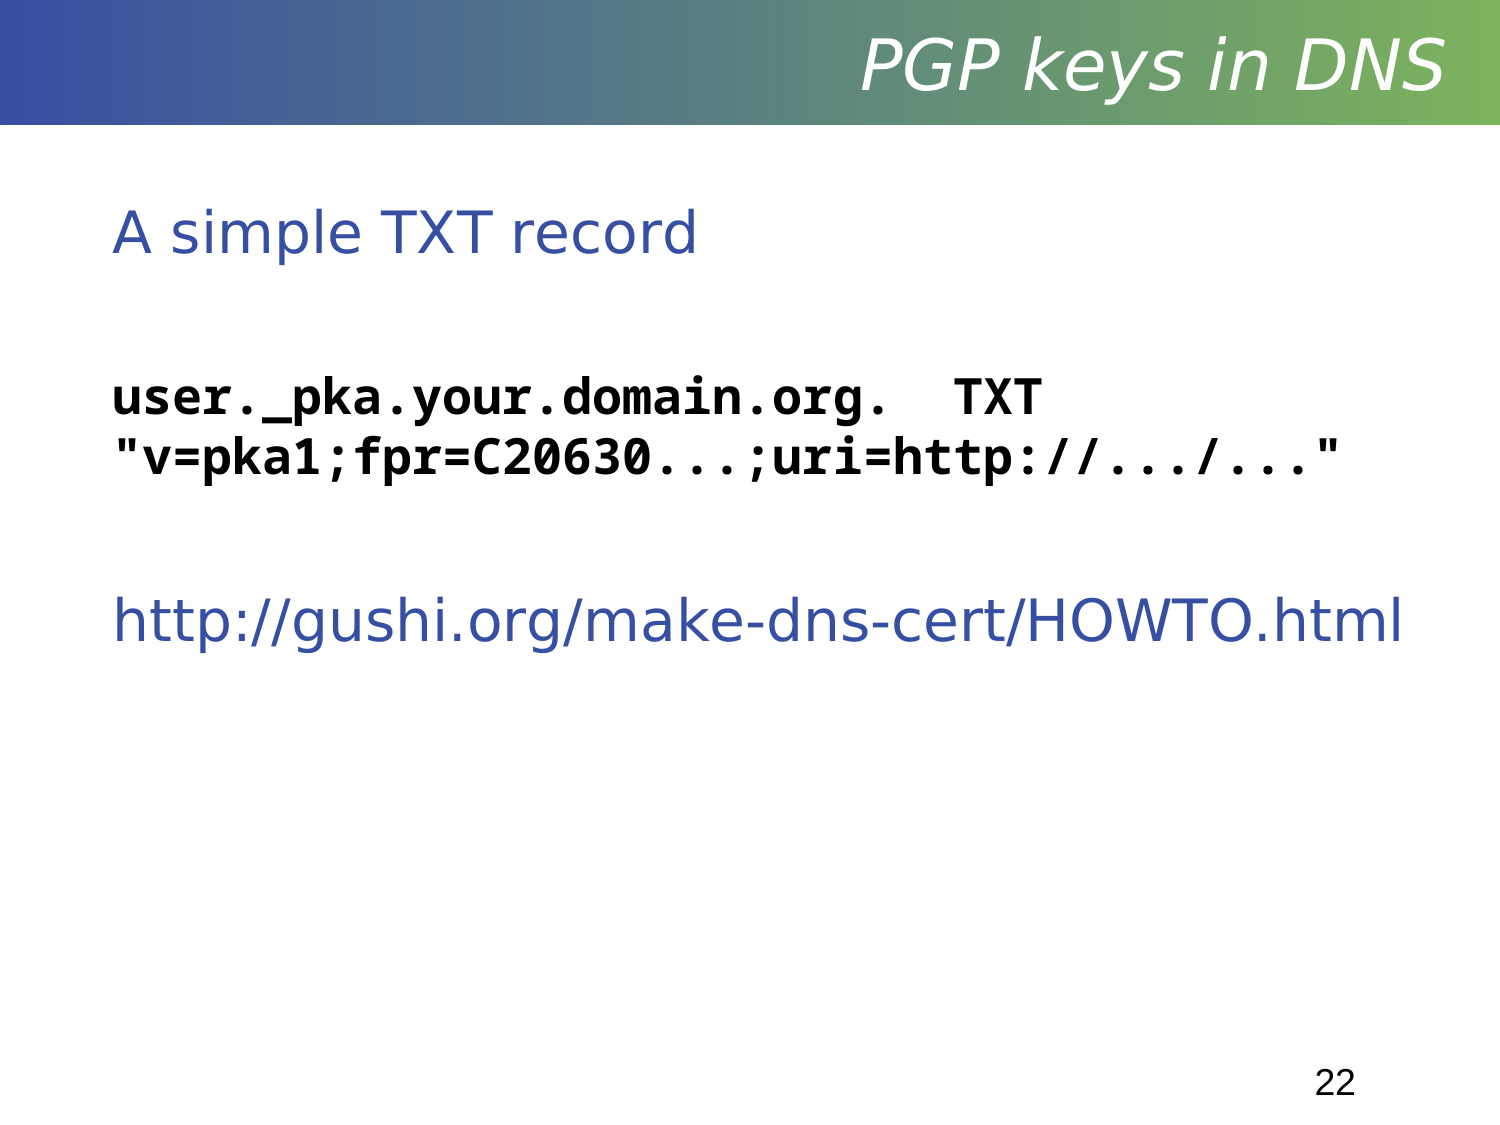

# PGP keys in DNS
A simple TXT record
user._pka.your.domain.org. TXT "v=pka1;fpr=C20630...;uri=http://.../..."
http://gushi.org/make-dns-cert/HOWTO.html
22